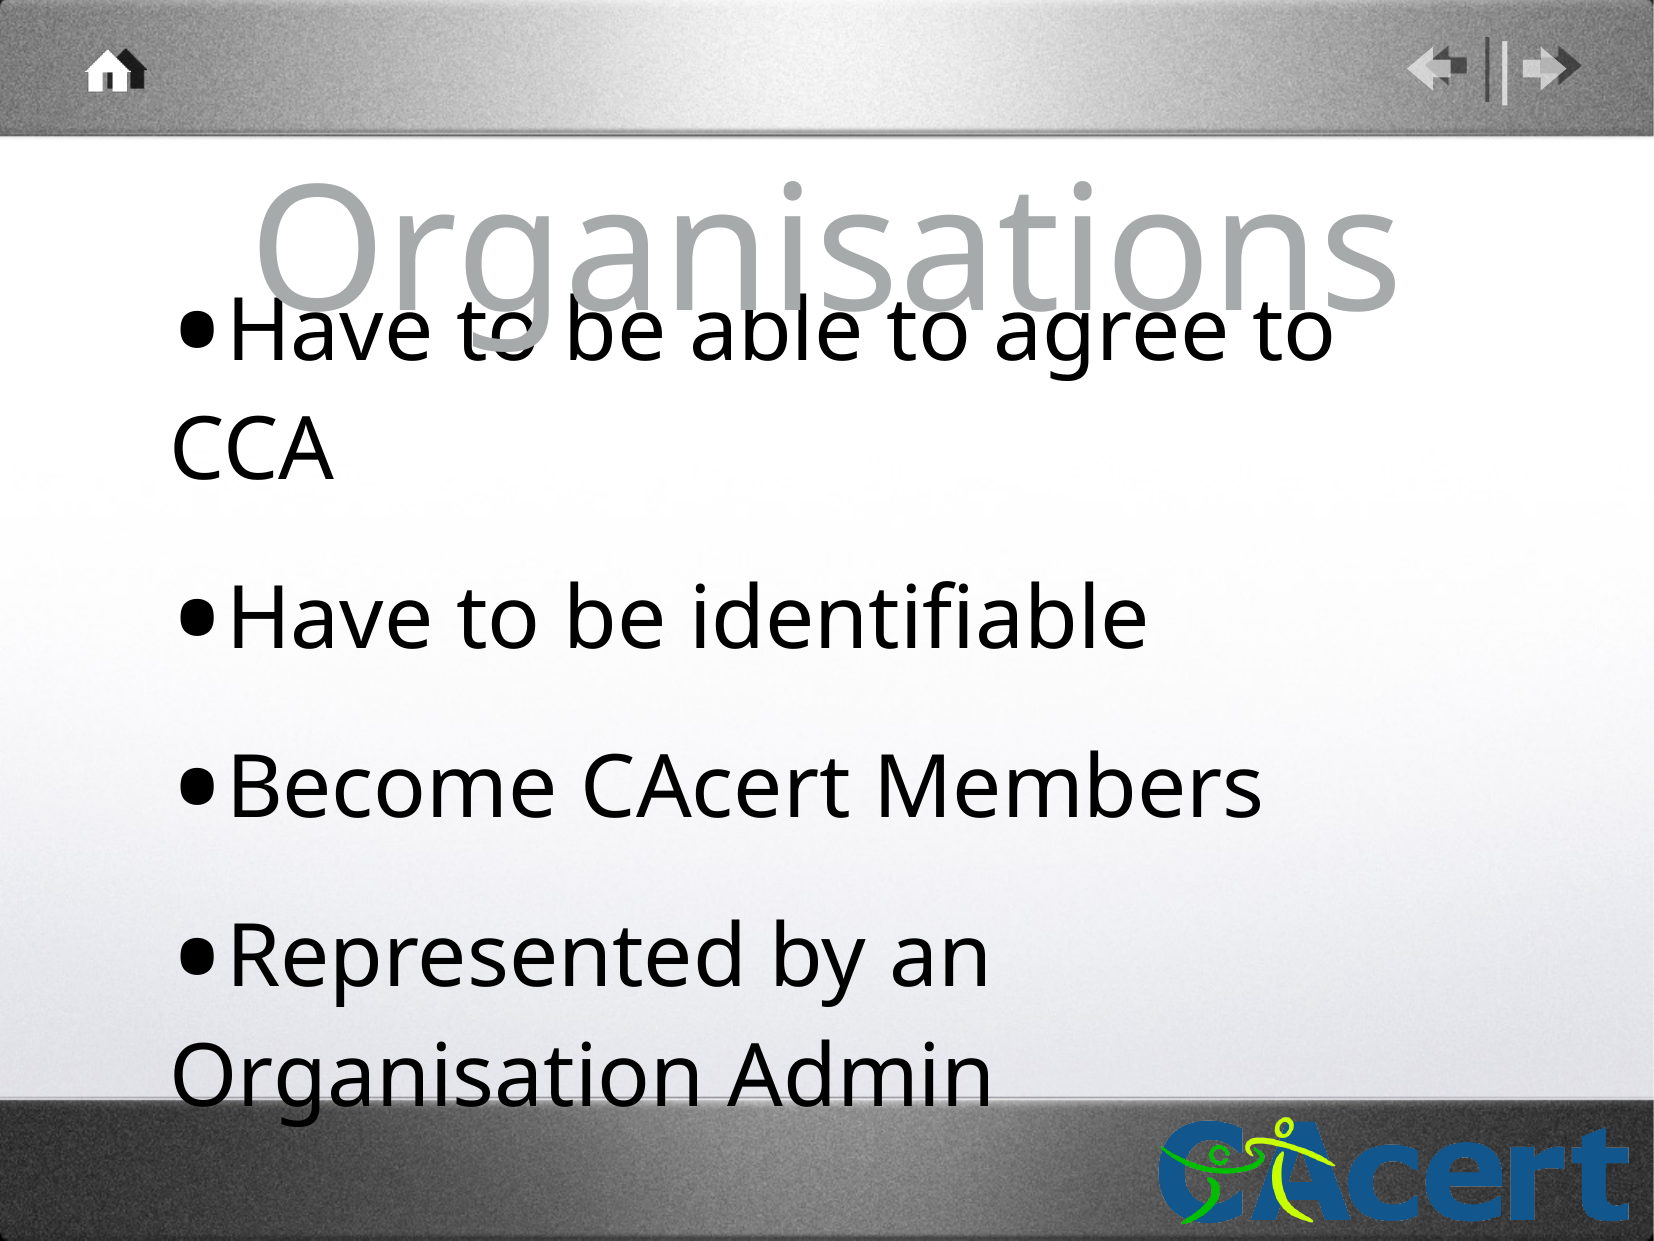

Organisations
# Have to be able to agree to CCA
Have to be identifiable
Become CAcert Members
Represented by an Organisation Admin